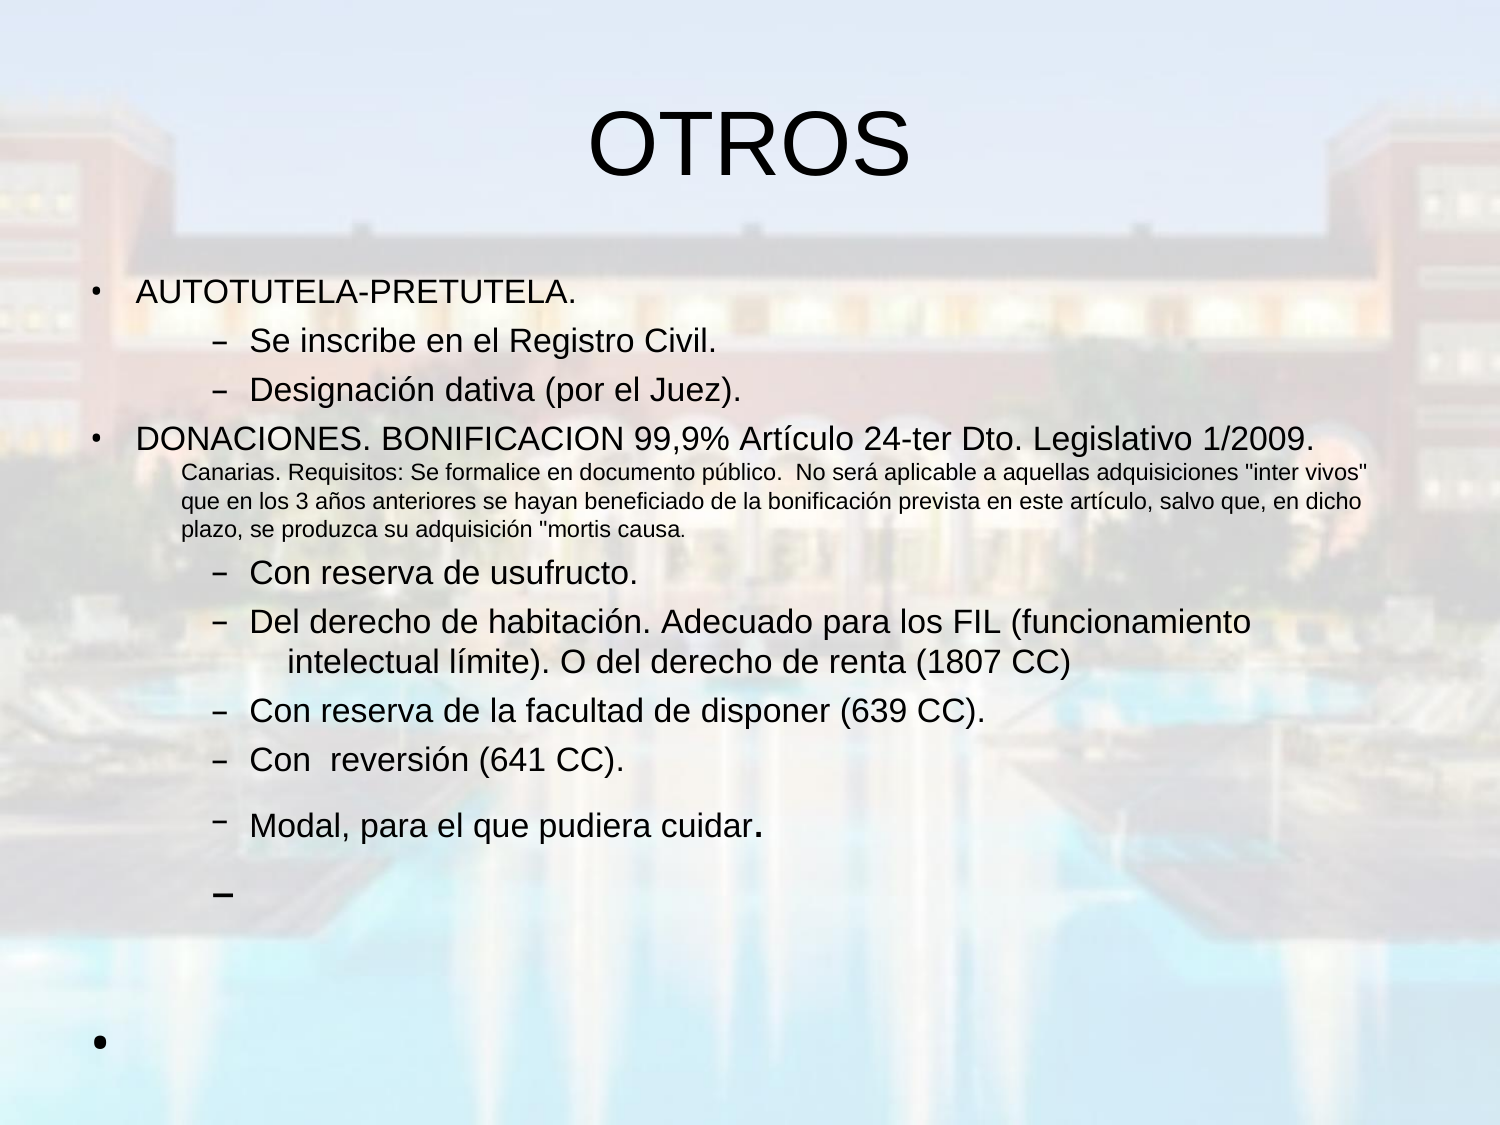

# OTROS
AUTOTUTELA-PRETUTELA.
Se inscribe en el Registro Civil.
Designación dativa (por el Juez).
DONACIONES. BONIFICACION 99,9% Artículo 24-ter Dto. Legislativo 1/2009. Canarias. Requisitos: Se formalice en documento público. No será aplicable a aquellas adquisiciones "inter vivos" que en los 3 años anteriores se hayan beneficiado de la bonificación prevista en este artículo, salvo que, en dicho plazo, se produzca su adquisición "mortis causa.
Con reserva de usufructo.
Del derecho de habitación. Adecuado para los FIL (funcionamiento intelectual límite). O del derecho de renta (1807 CC)
Con reserva de la facultad de disponer (639 CC).
Con reversión (641 CC).
Modal, para el que pudiera cuidar.